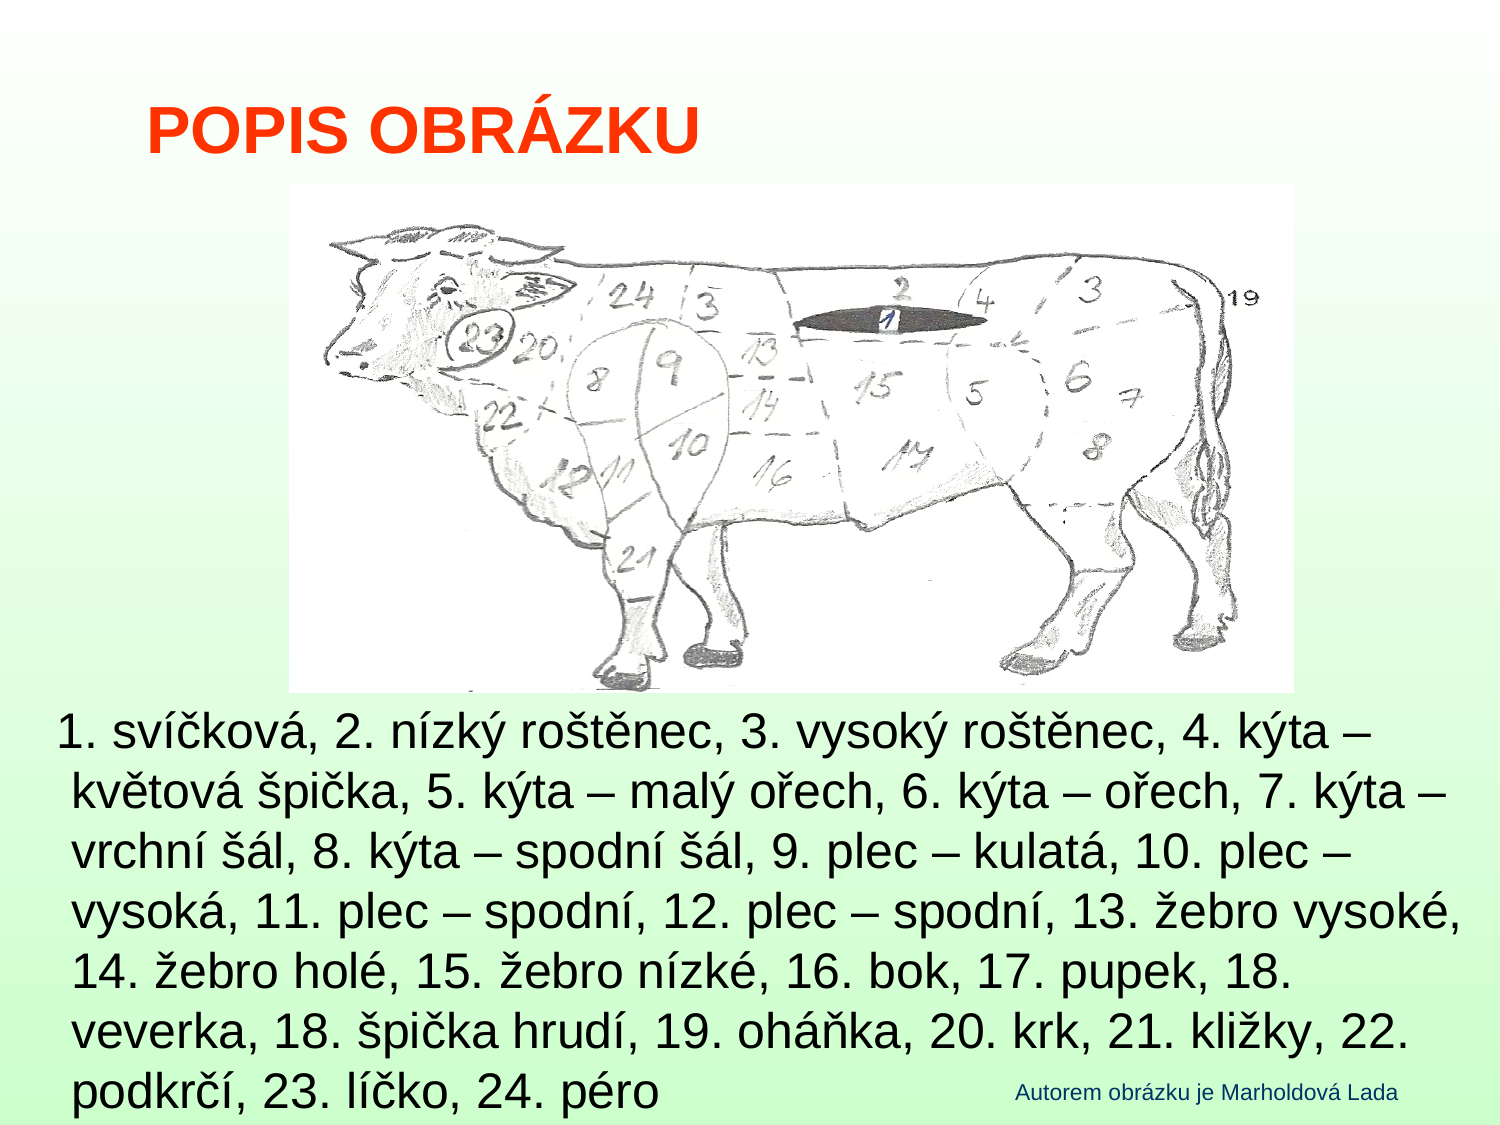

# POPIS OBRÁZKU
 1. svíčková, 2. nízký roštěnec, 3. vysoký roštěnec, 4. kýta – květová špička, 5. kýta – malý ořech, 6. kýta – ořech, 7. kýta – vrchní šál, 8. kýta – spodní šál, 9. plec – kulatá, 10. plec – vysoká, 11. plec – spodní, 12. plec – spodní, 13. žebro vysoké, 14. žebro holé, 15. žebro nízké, 16. bok, 17. pupek, 18. veverka, 18. špička hrudí, 19. oháňka, 20. krk, 21. kližky, 22. podkrčí, 23. líčko, 24. péro
Autorem obrázku je Marholdová Lada